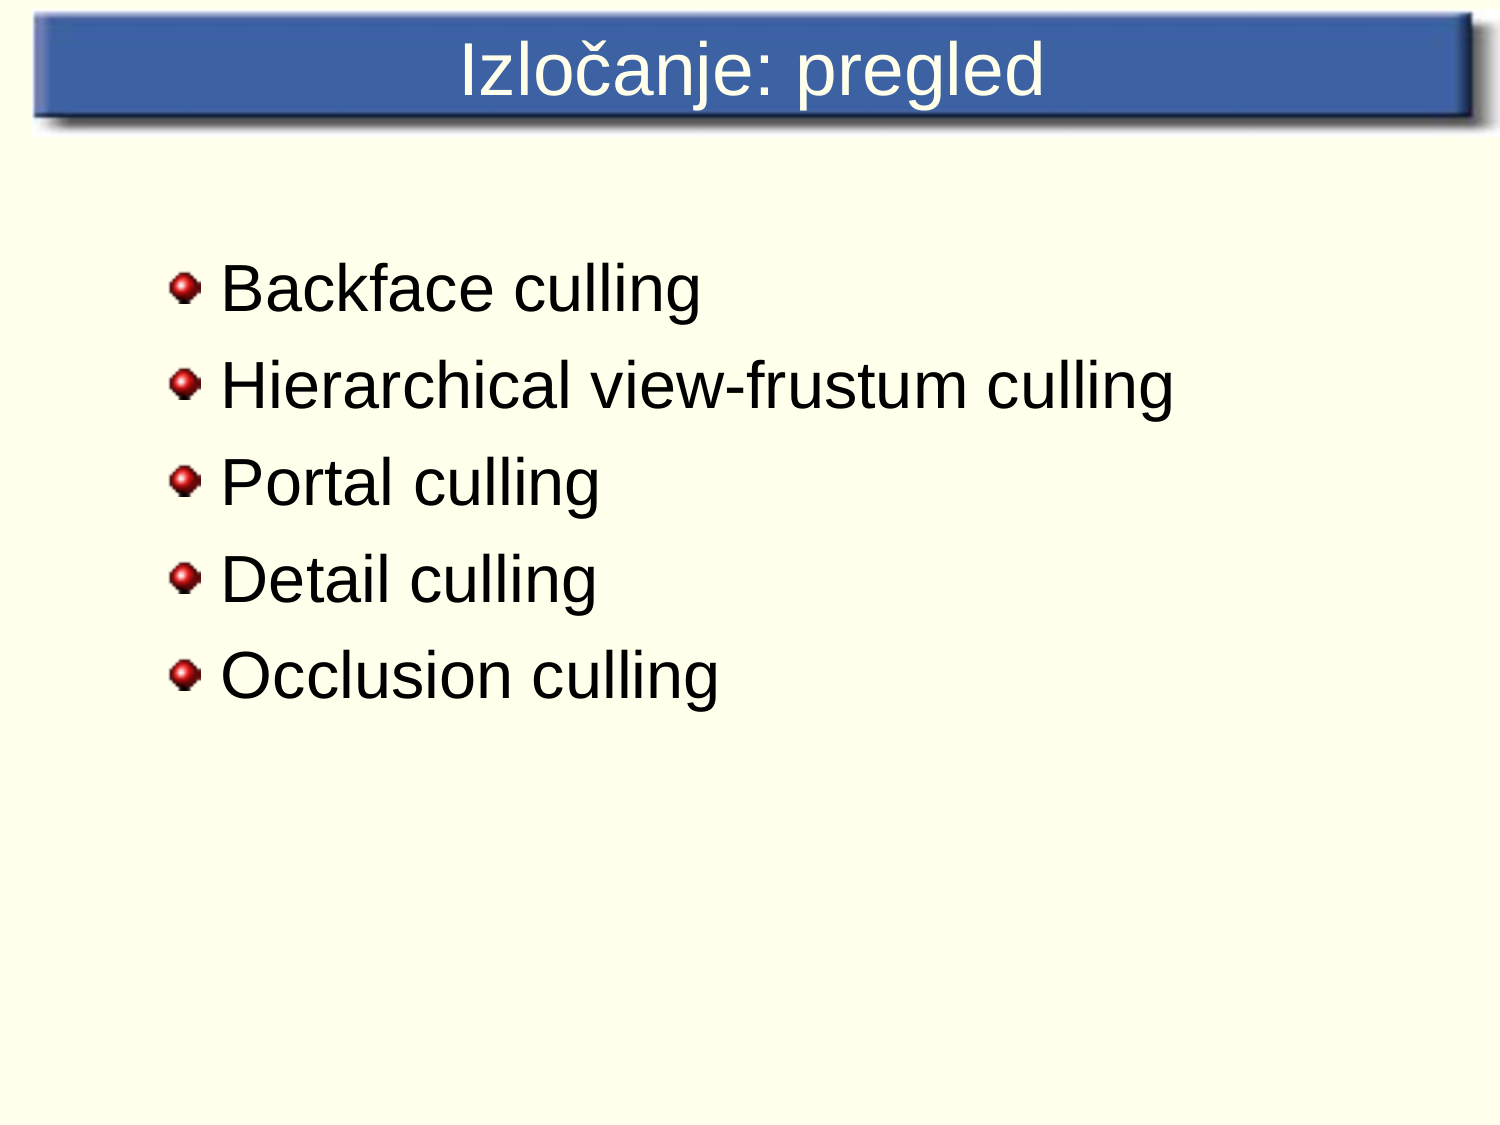

# Izločanje: pregled
Backface culling
Hierarchical view-frustum culling
Portal culling
Detail culling
Occlusion culling